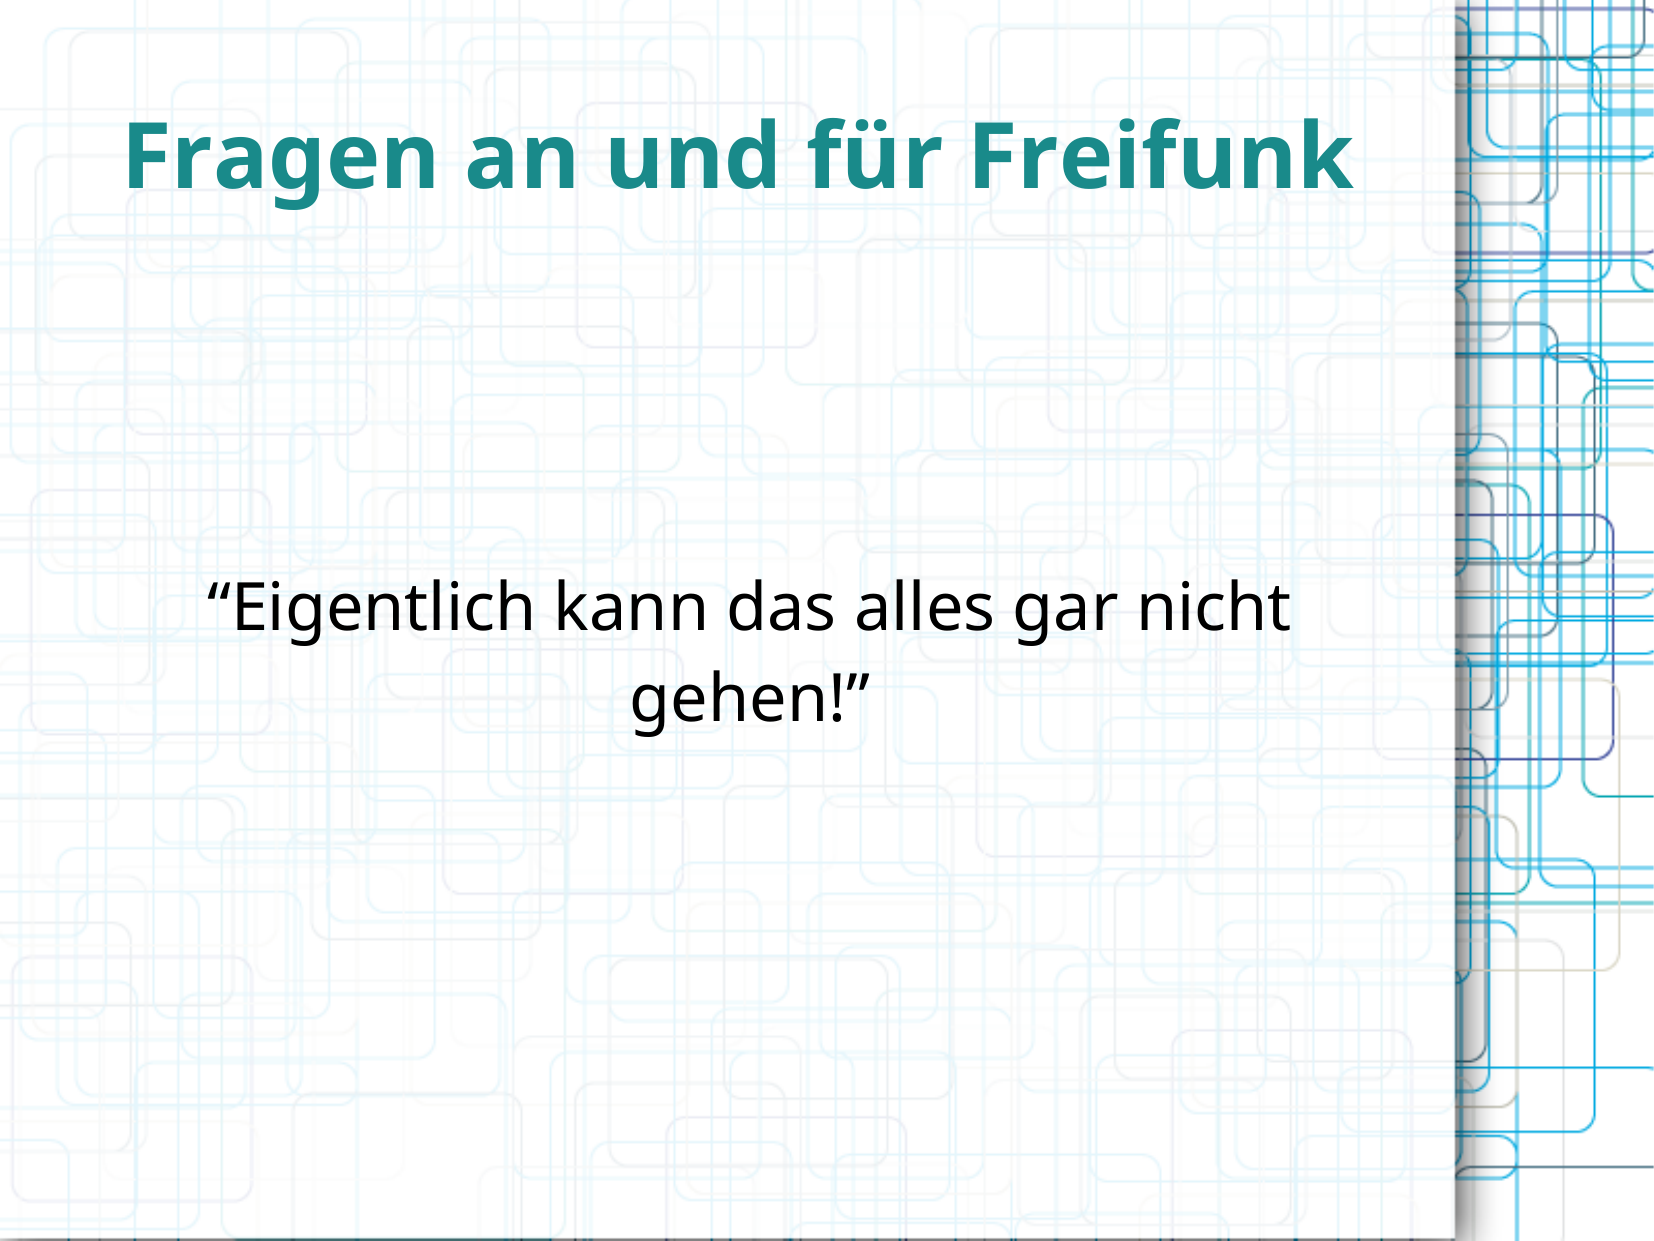

# Fragen an und für Freifunk
“Eigentlich kann das alles gar nicht gehen!”